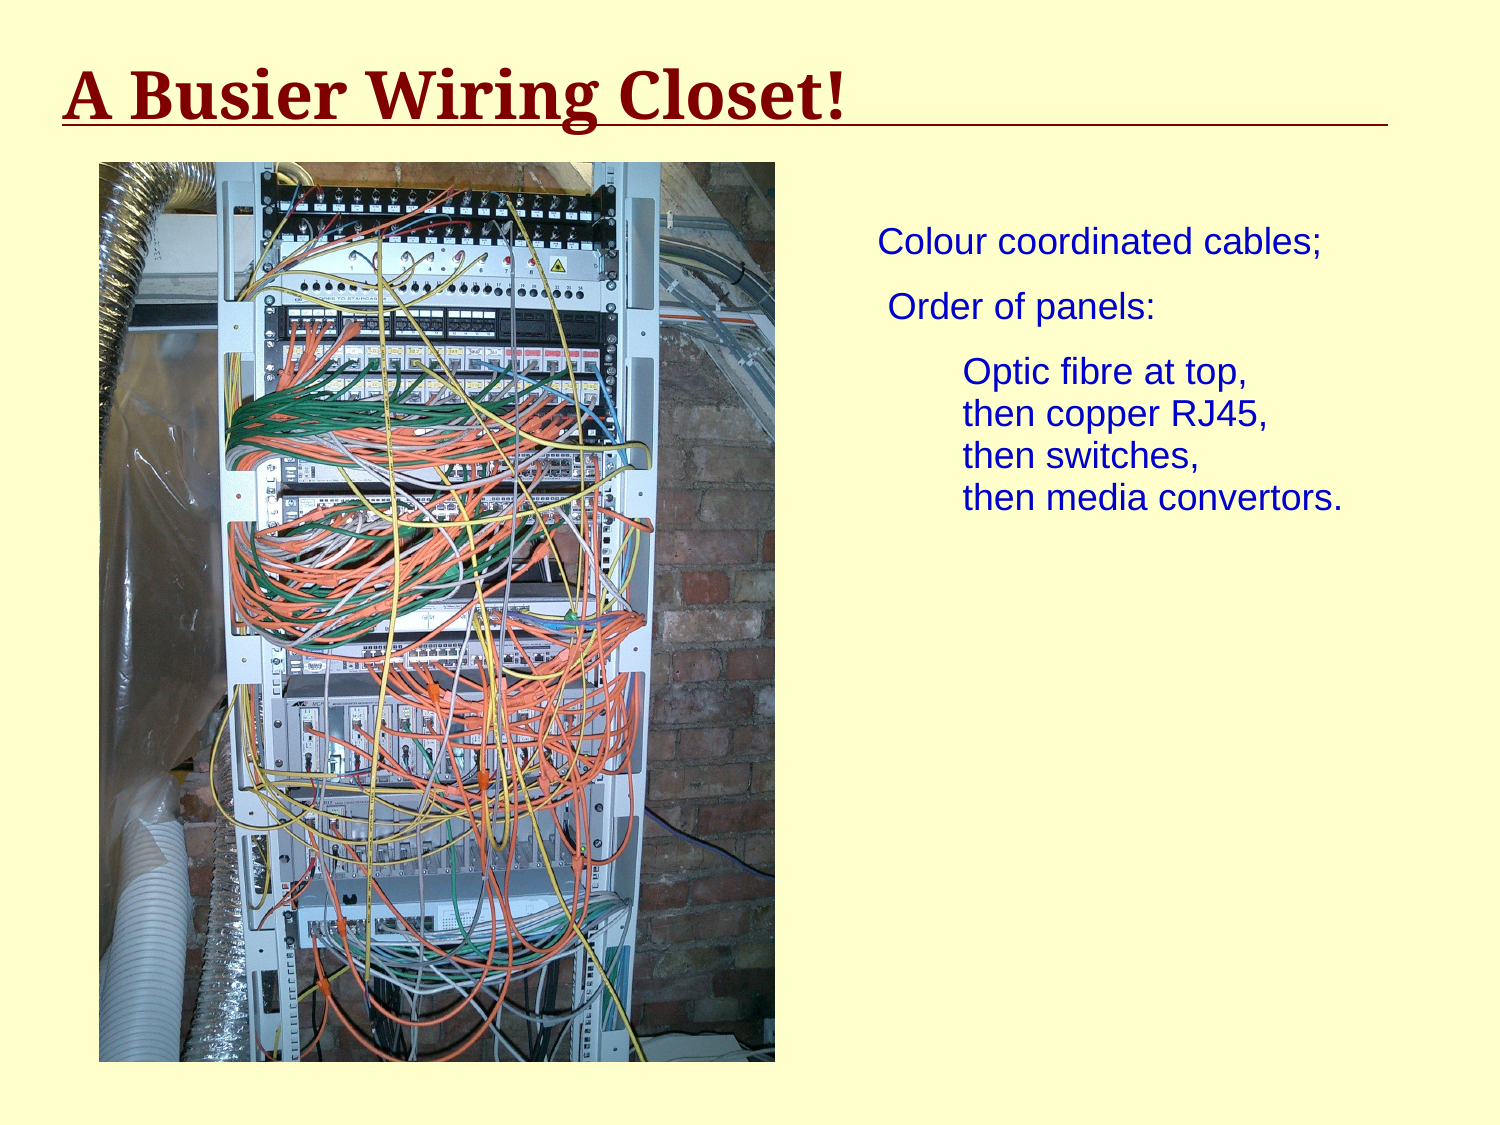

# A Busier Wiring Closet!
Colour coordinated cables;
 Order of panels:
 Optic fibre at top,
 then copper RJ45,
 then switches,
 then media convertors.